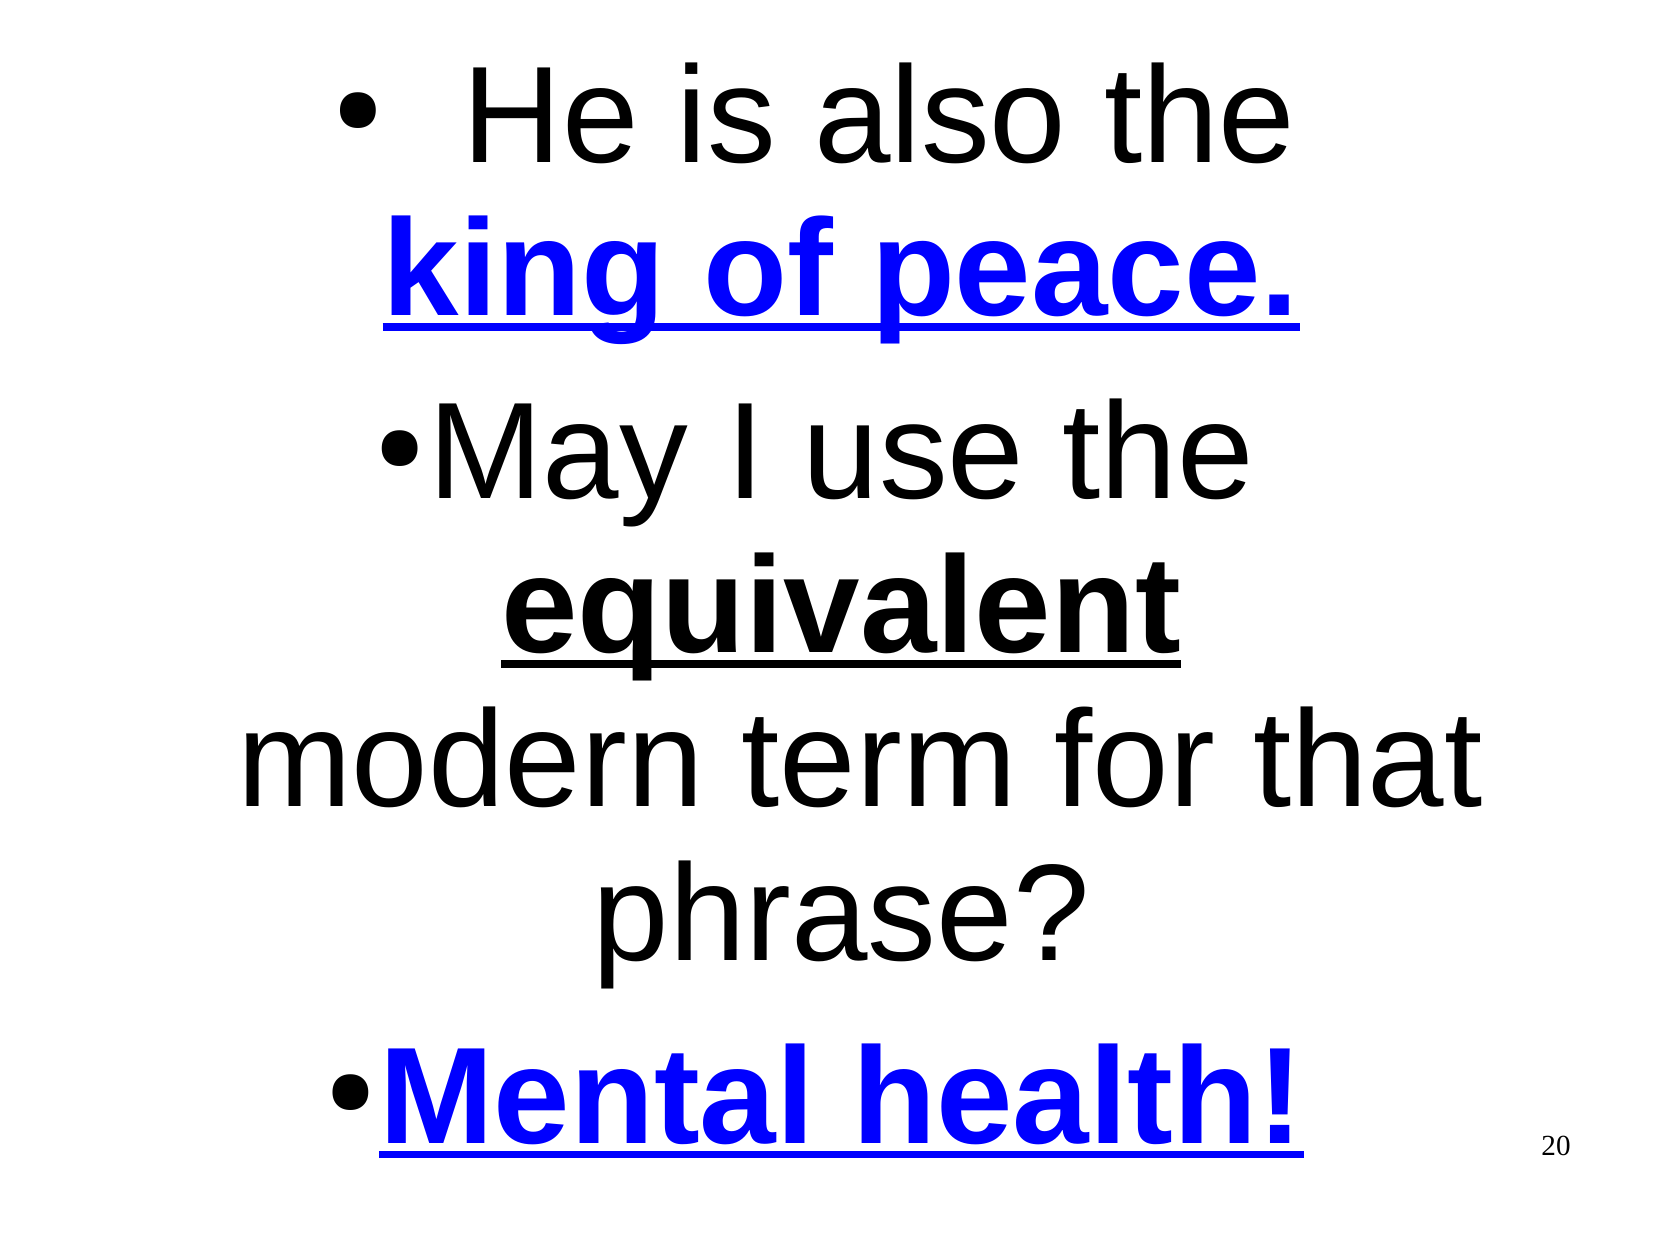

# He is also the king of peace.
May I use the
equivalent
modern term for that phrase?
Mental health!
20